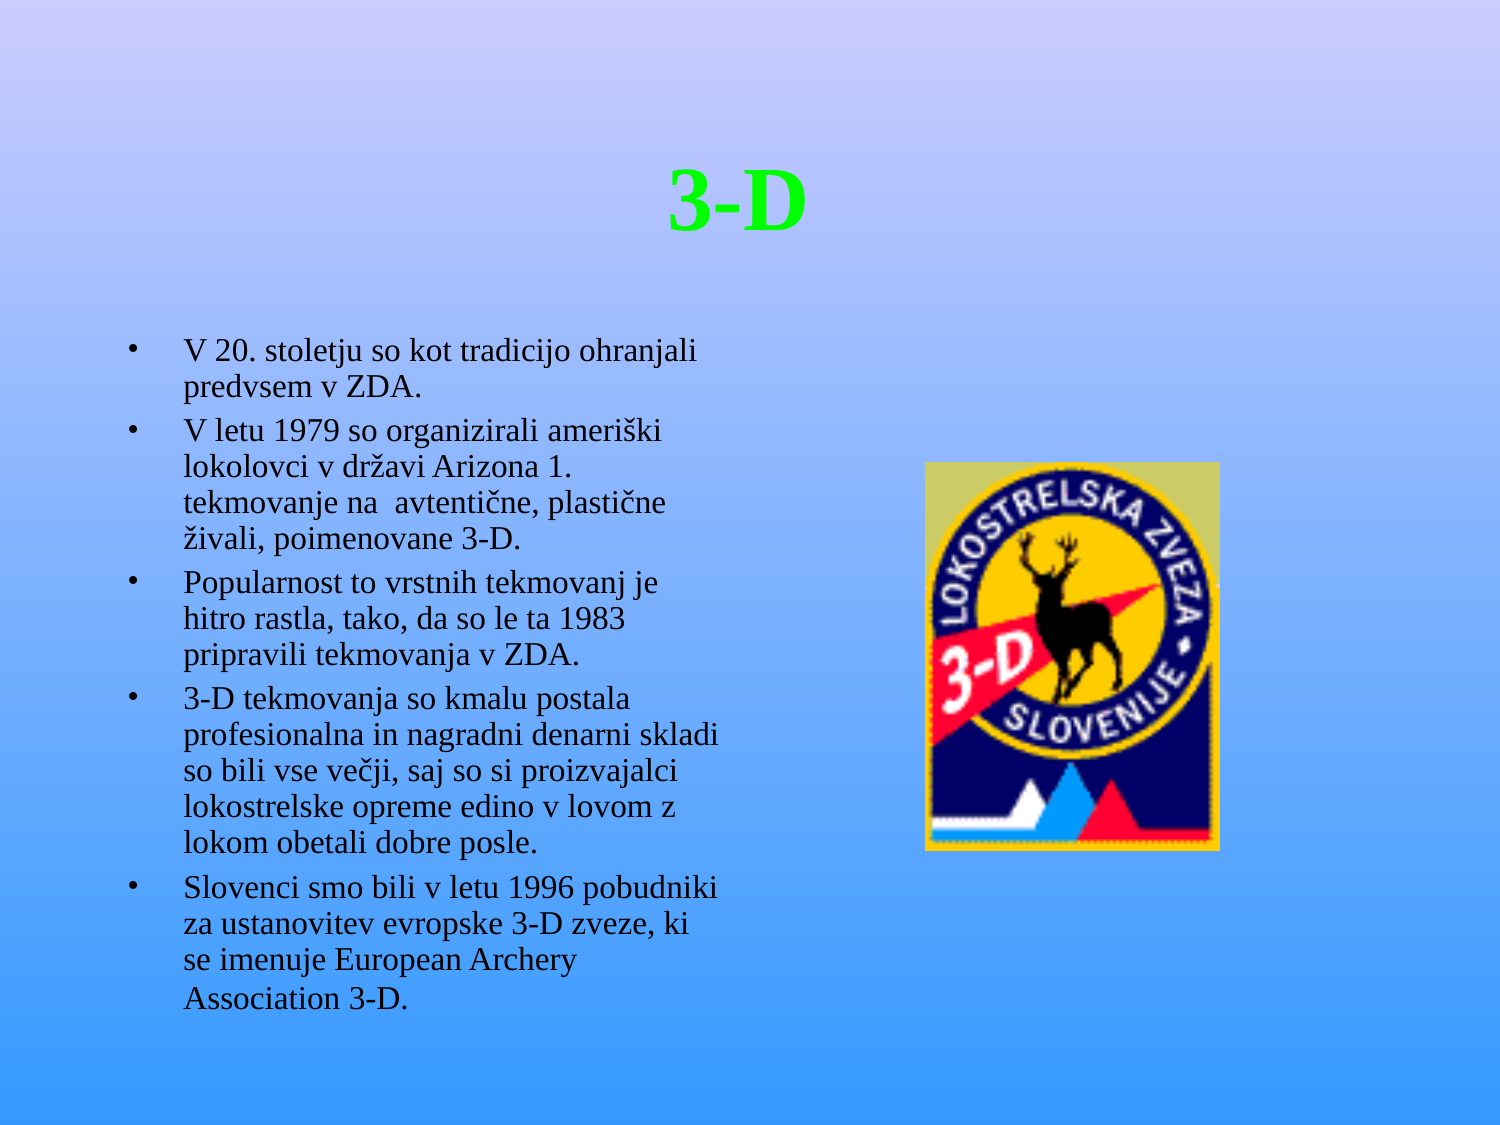

# 3-D
V 20. stoletju so kot tradicijo ohranjali predvsem v ZDA.
V letu 1979 so organizirali ameriški lokolovci v državi Arizona 1. tekmovanje na avtentične, plastične živali, poimenovane 3-D.
Popularnost to vrstnih tekmovanj je hitro rastla, tako, da so le ta 1983 pripravili tekmovanja v ZDA.
3-D tekmovanja so kmalu postala profesionalna in nagradni denarni skladi so bili vse večji, saj so si proizvajalci lokostrelske opreme edino v lovom z lokom obetali dobre posle.
Slovenci smo bili v letu 1996 pobudniki za ustanovitev evropske 3-D zveze, ki se imenuje European Archery Association 3-D.